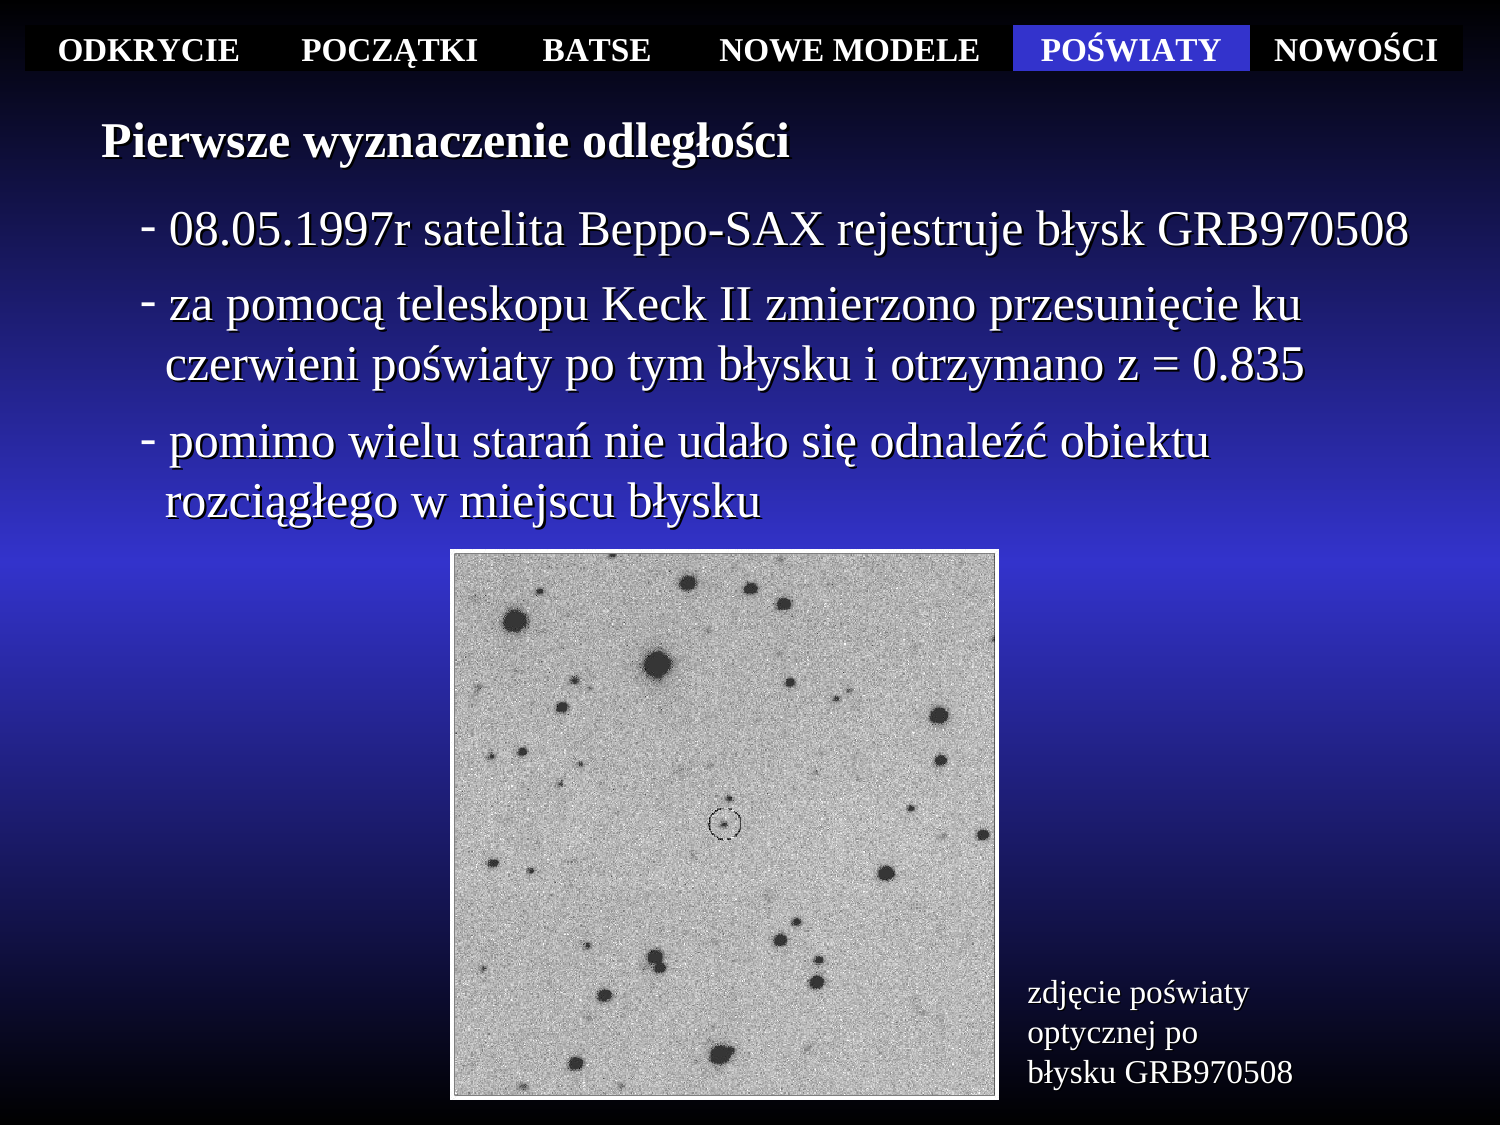

| ODKRYCIE | POCZĄTKI | BATSE | NOWE MODELE | POŚWIATY | NOWOŚCI |
| --- | --- | --- | --- | --- | --- |
Pierwsze wyznaczenie odległości
 08.05.1997r satelita Beppo-SAX rejestruje błysk GRB970508
 za pomocą teleskopu Keck II zmierzono przesunięcie ku
 czerwieni poświaty po tym błysku i otrzymano z = 0.835
 pomimo wielu starań nie udało się odnaleźć obiektu
 rozciągłego w miejscu błysku
zdjęcie poświaty optycznej po
błysku GRB970508